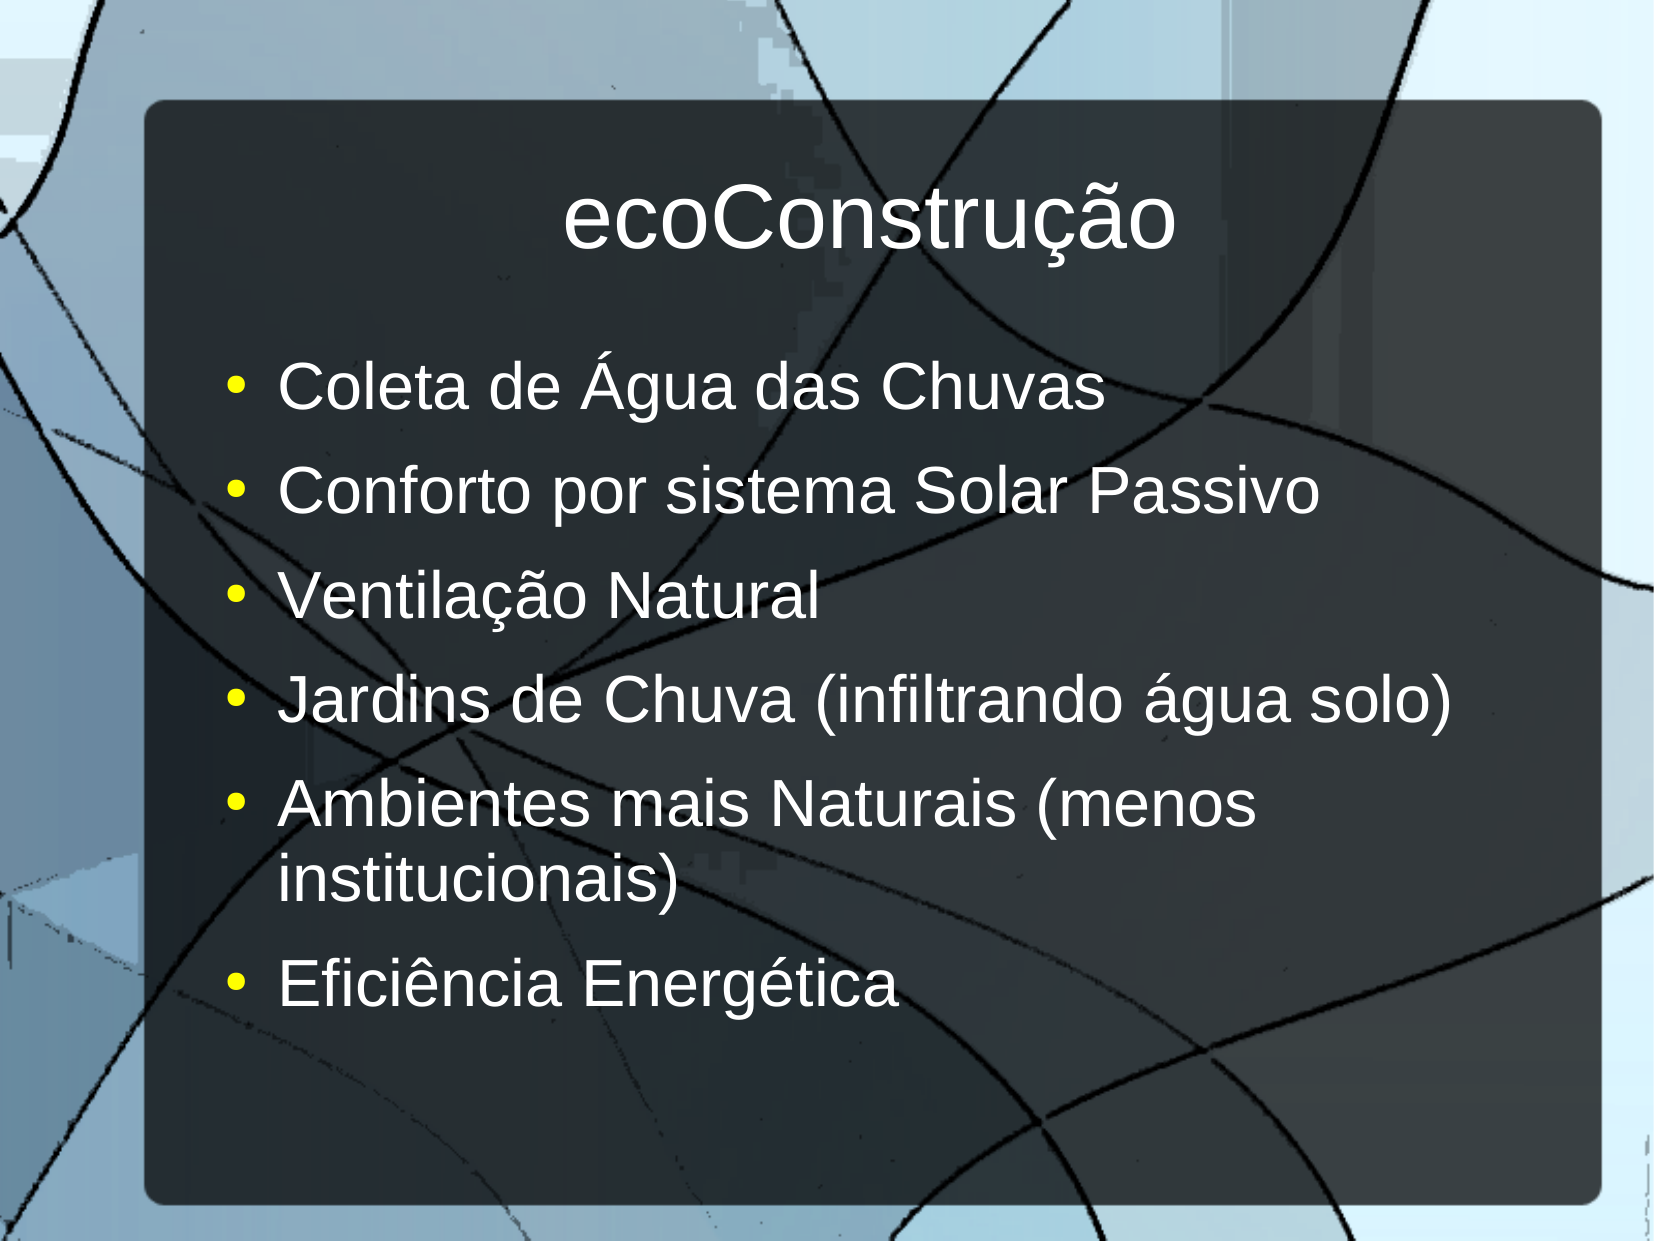

# ecoConstrução
Coleta de Água das Chuvas
Conforto por sistema Solar Passivo
Ventilação Natural
Jardins de Chuva (infiltrando água solo)
Ambientes mais Naturais (menos institucionais)
Eficiência Energética